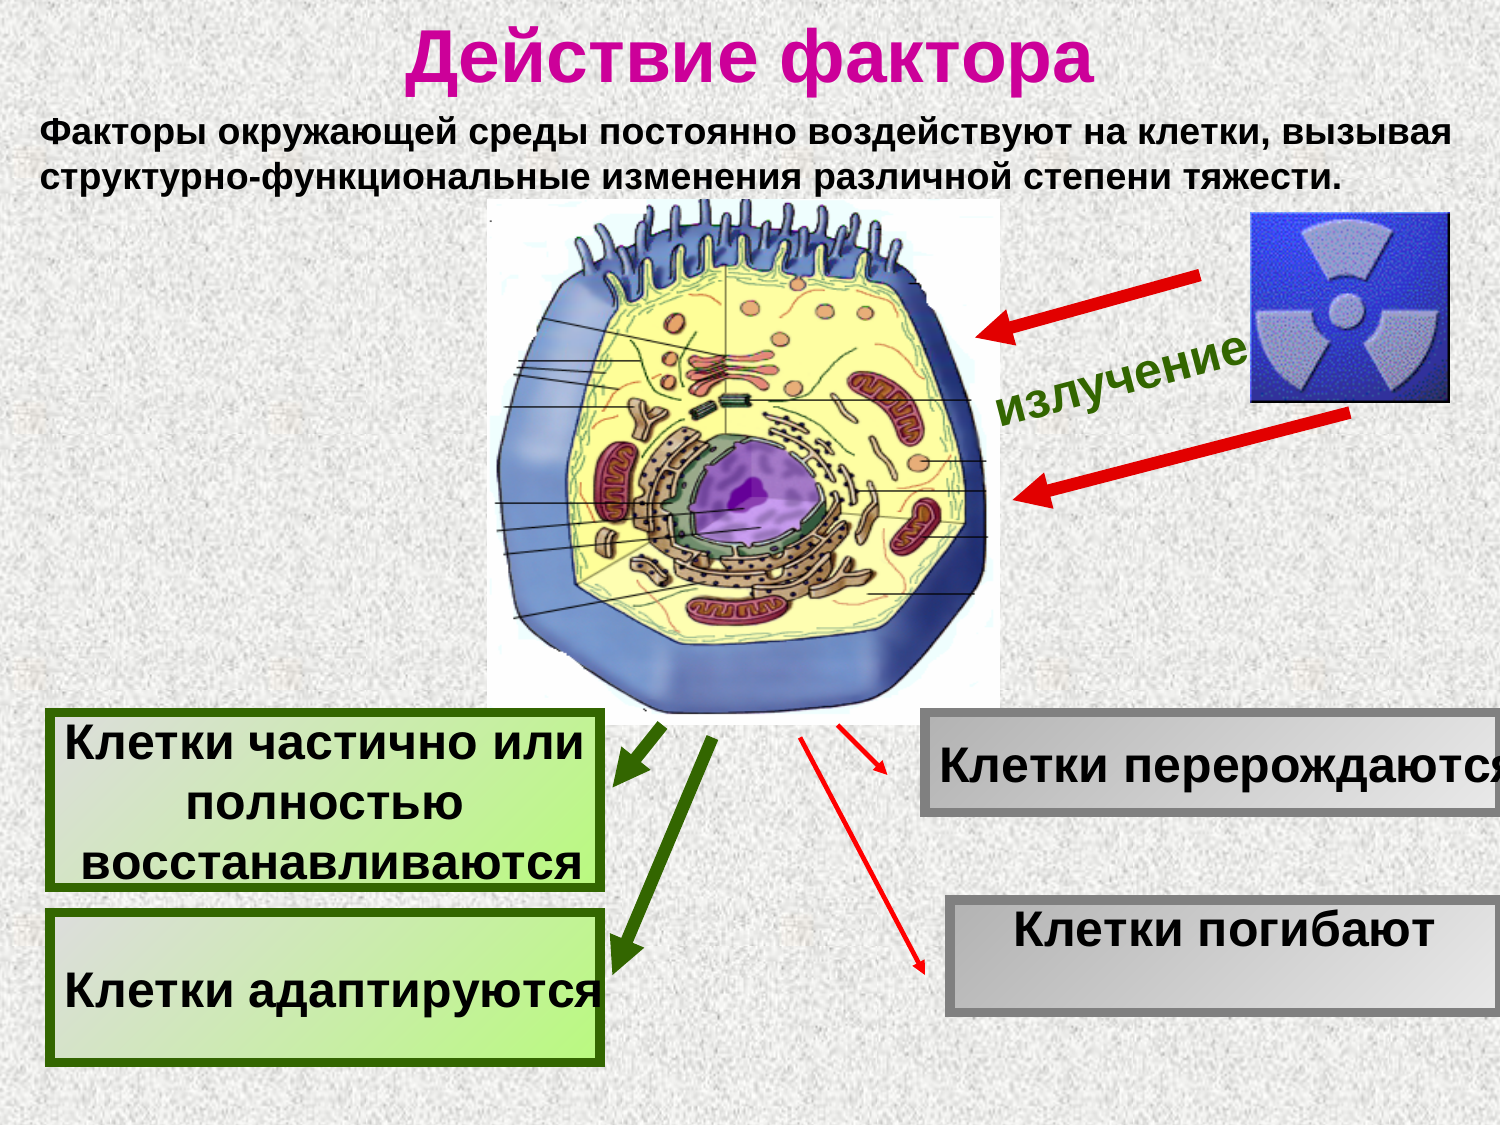

Действие фактора
Факторы окружающей среды постоянно воздействуют на клетки, вызывая структурно-функциональные изменения различной степени тяжести.
излучение
Клетки частично или
полностью
восстанавливаются
Клетки перерождаются
Клетки погибают
Клетки адаптируются